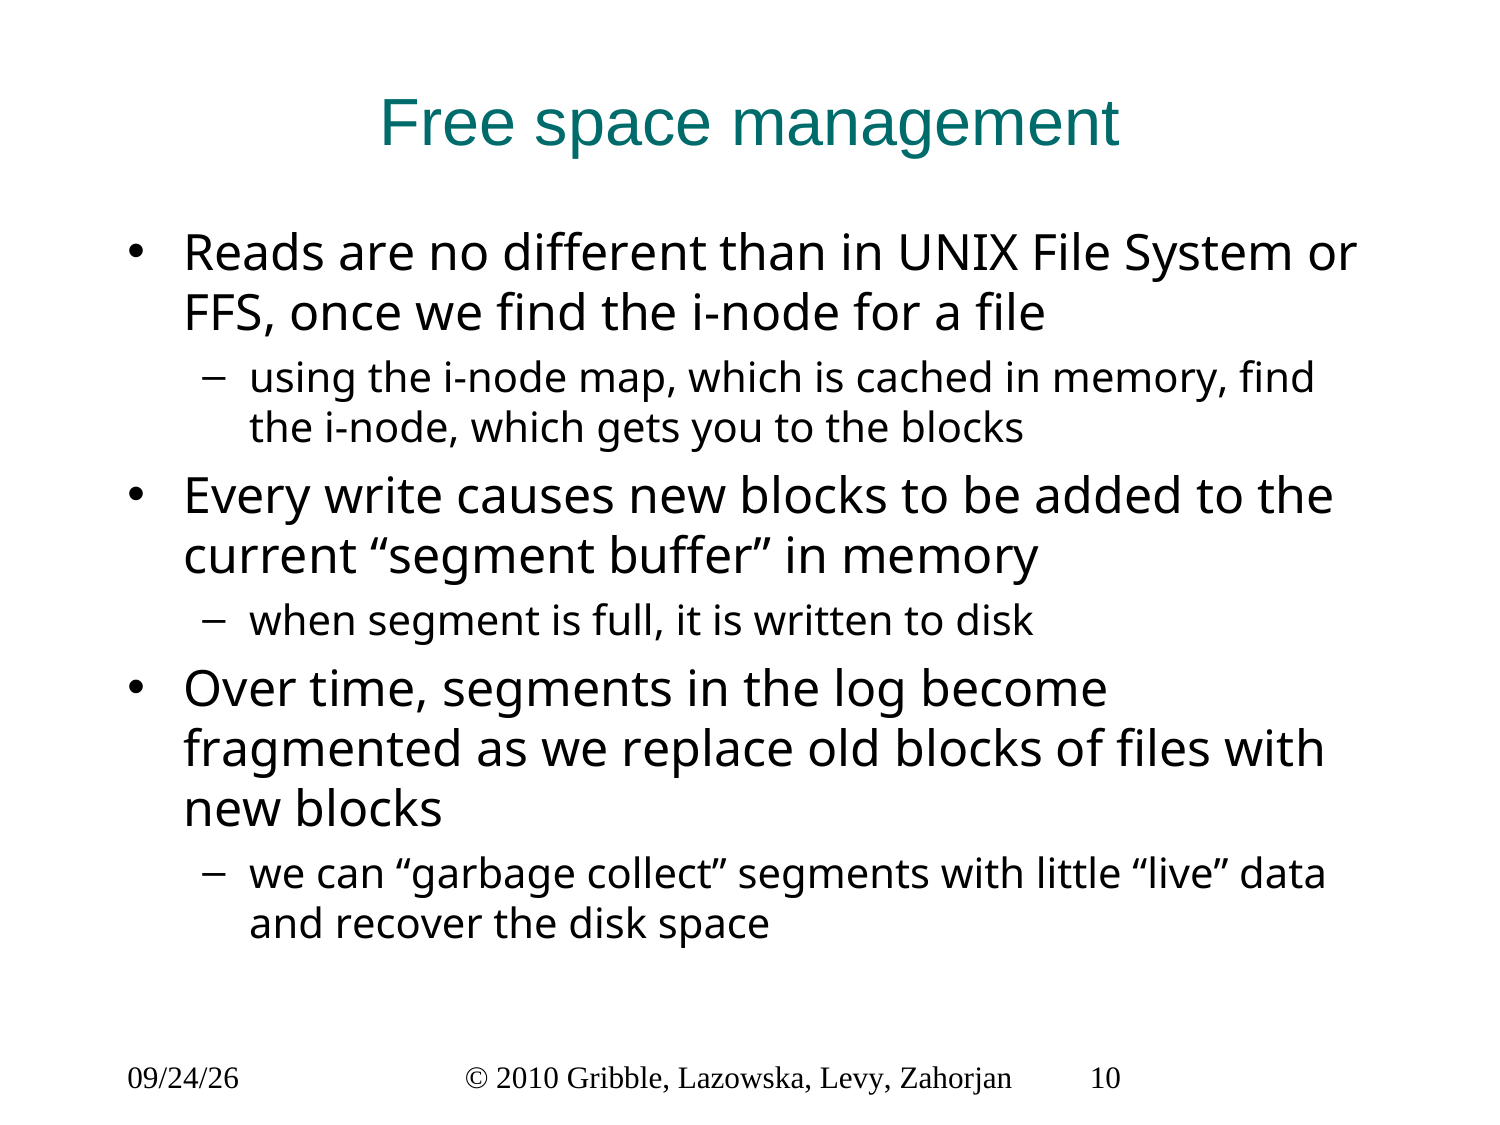

Free space management
# Reads are no different than in UNIX File System or FFS, once we find the i-node for a file
using the i-node map, which is cached in memory, find the i-node, which gets you to the blocks
Every write causes new blocks to be added to the current “segment buffer” in memory
when segment is full, it is written to disk
Over time, segments in the log become fragmented as we replace old blocks of files with new blocks
we can “garbage collect” segments with little “live” data and recover the disk space
10